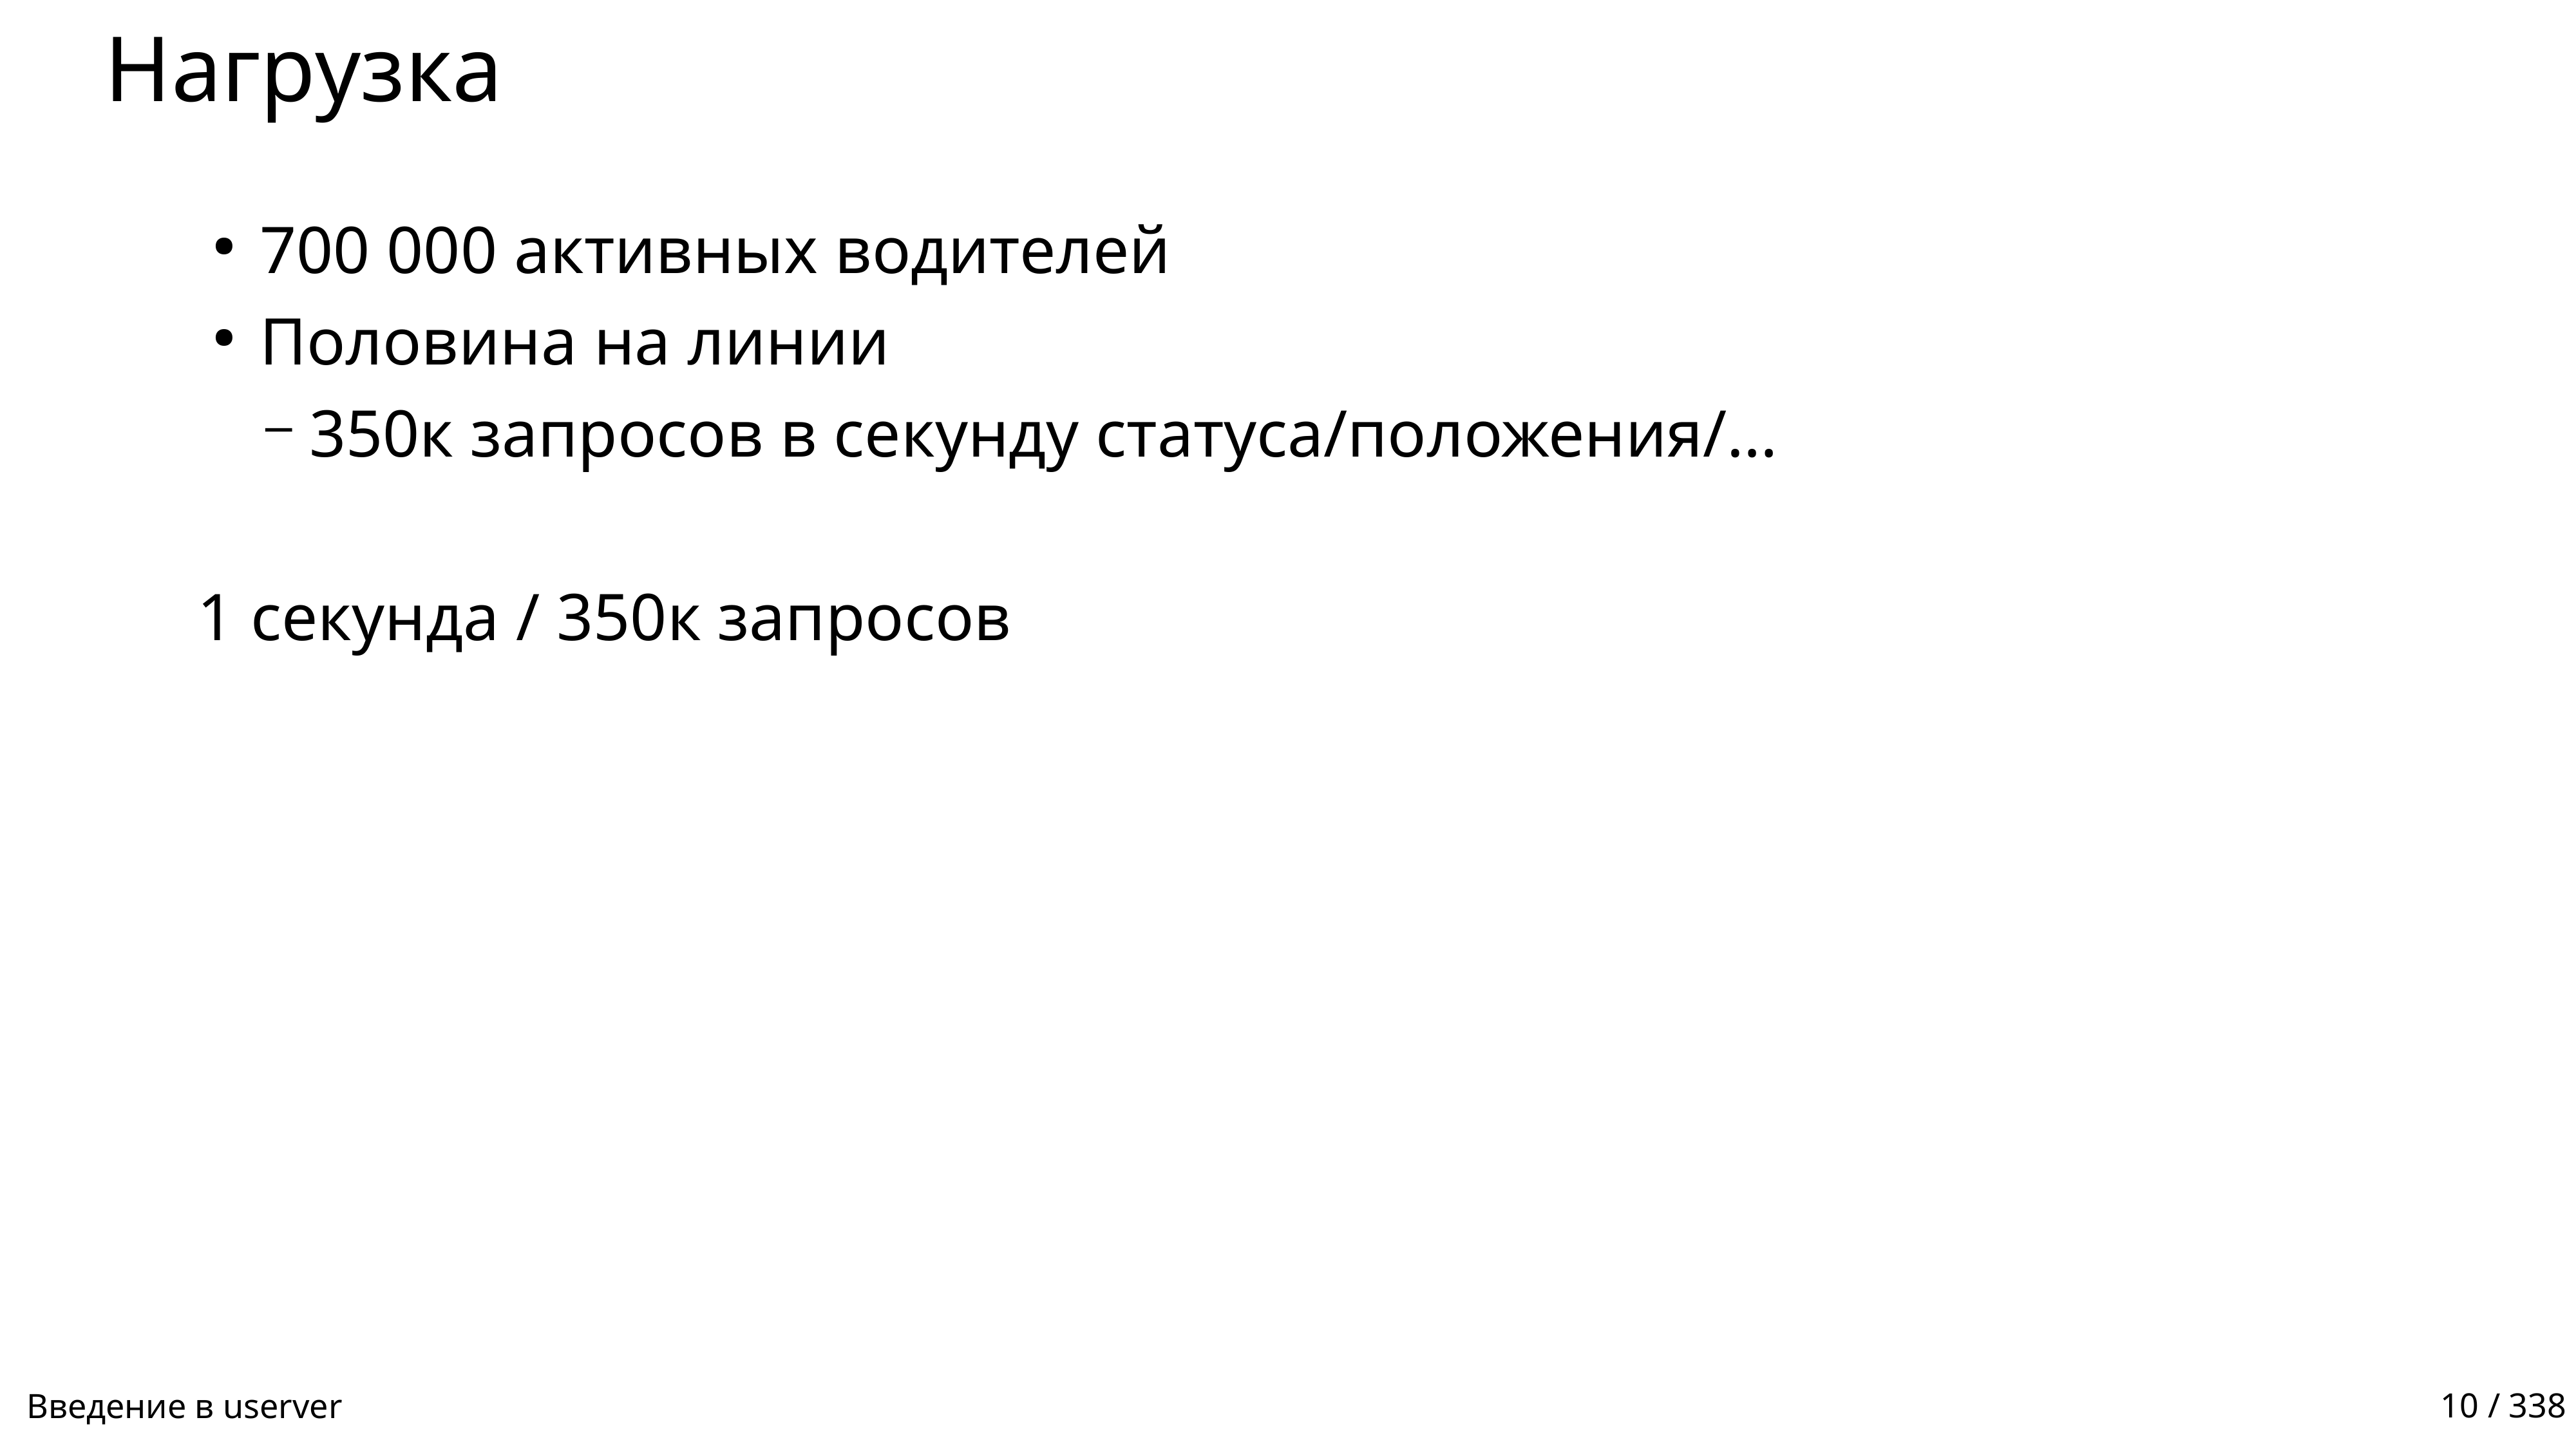

Нагрузка
# 700 000 активных водителей
 Половина на линии
 350к запросов в секунду статуса/положения/…
1 секунда / 350к запросов
Введение в userver